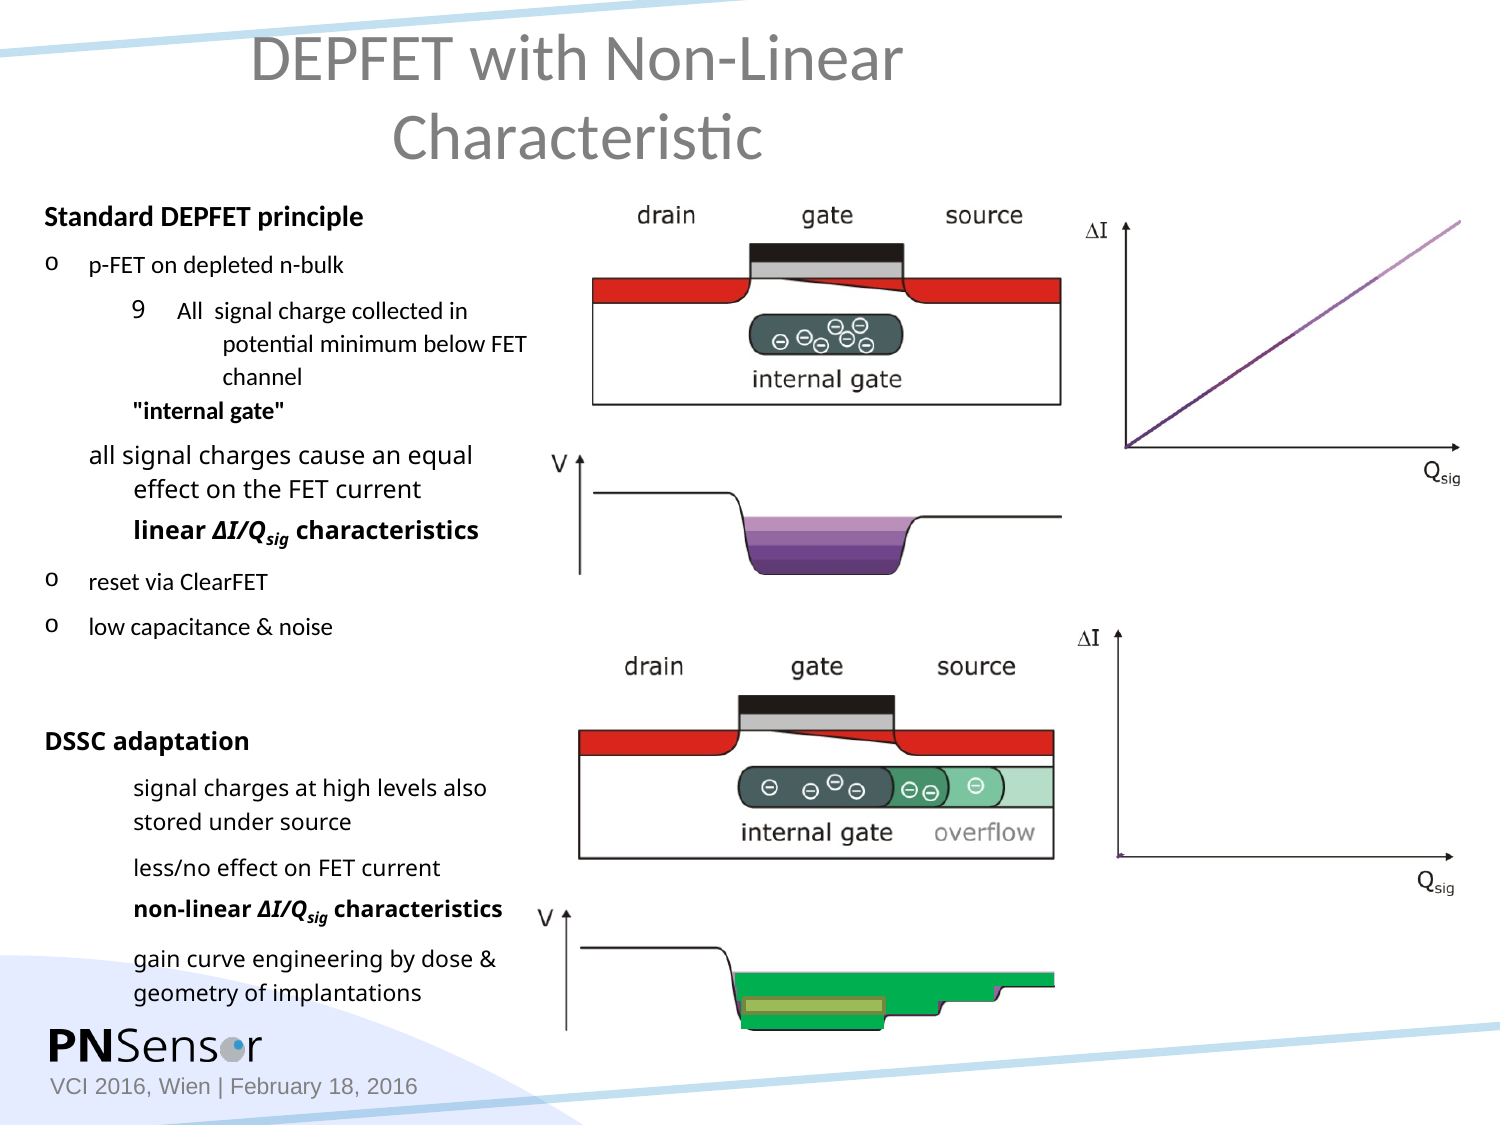

# DEPFET with Non-Linear Characteristic
Standard DEPFET principle
p-FET on depleted n-bulk
All signal charge collected in potential minimum below FET channel
	"internal gate"
	all signal charges cause an equal effect on the FET current
		linear ΔI/Qsig characteristics
reset via ClearFET
low capacitance & noise
DSSC adaptation
		signal charges at high levels also stored under source
		less/no effect on FET current
		non-linear ΔI/Qsig characteristics
		gain curve engineering by dose & geometry of implantations